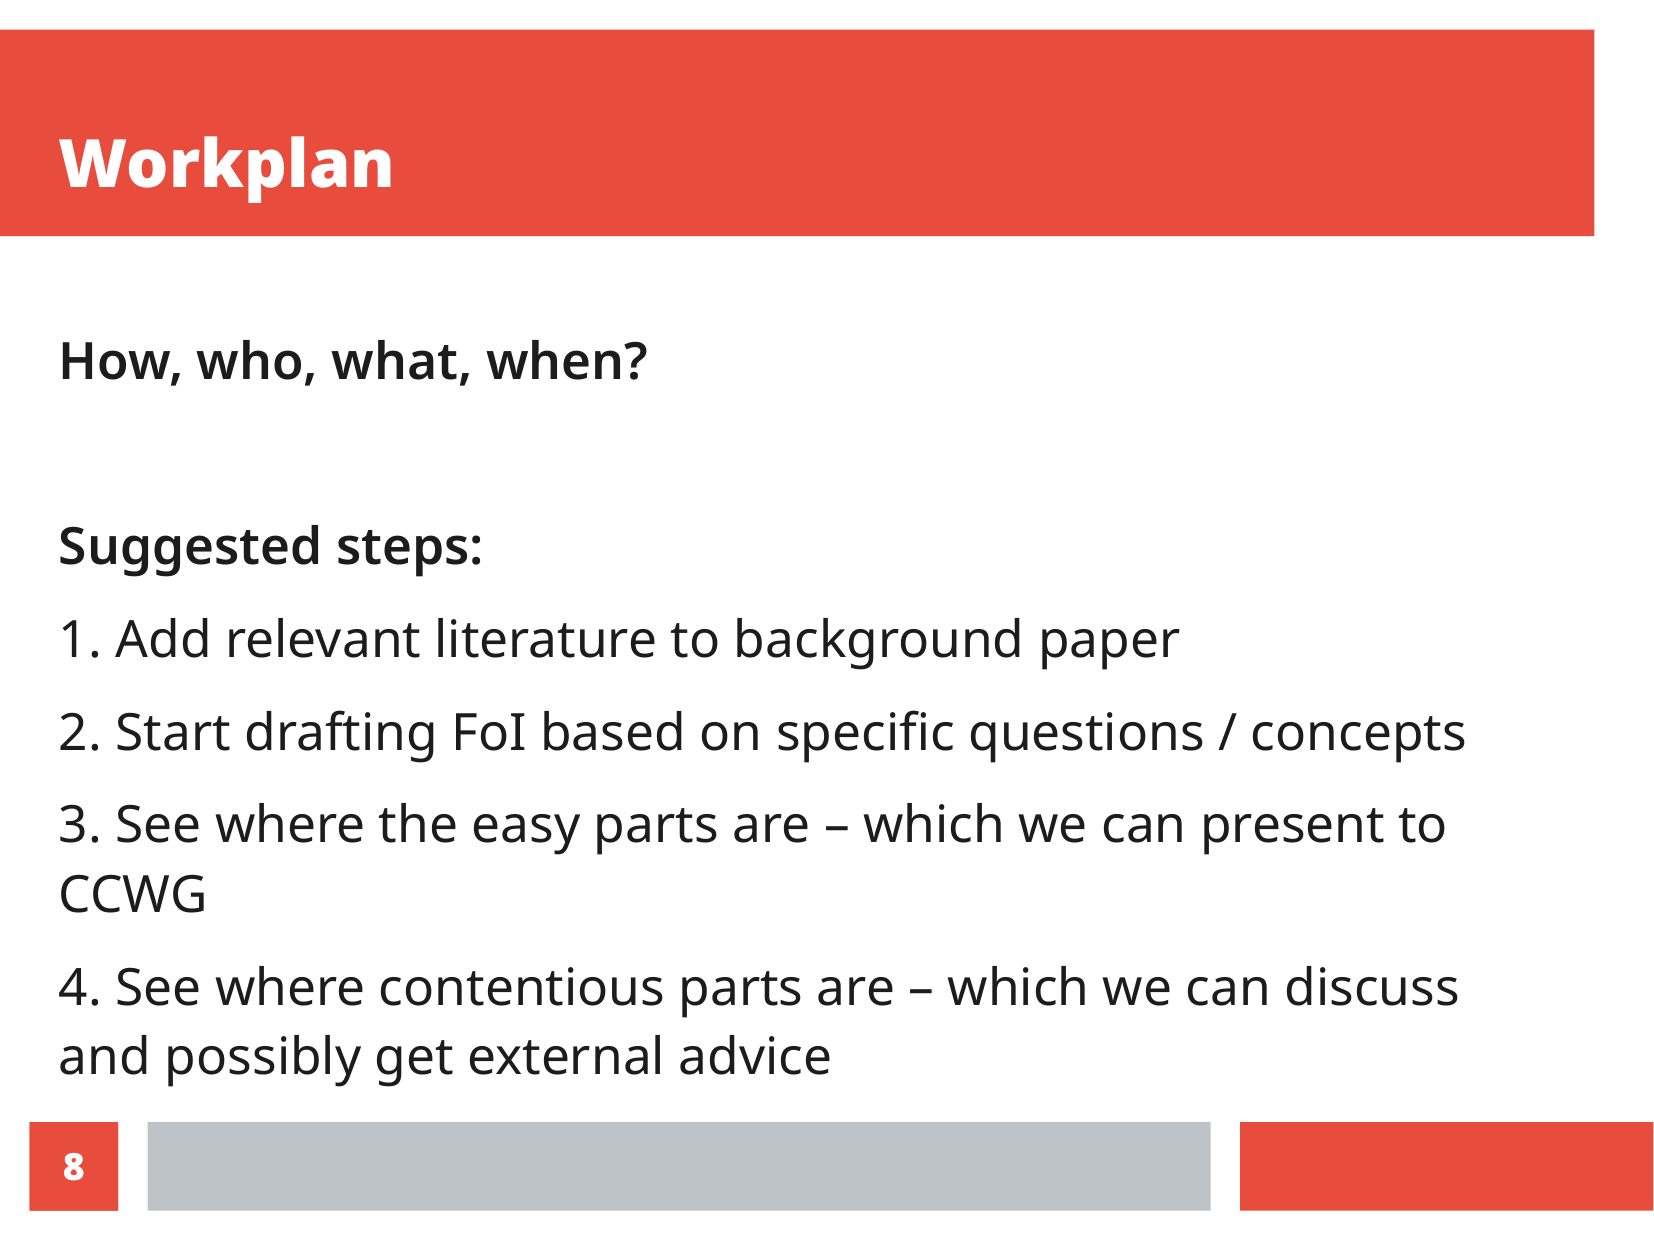

# Workplan
How, who, what, when?
Suggested steps:
1. Add relevant literature to background paper
2. Start drafting FoI based on specific questions / concepts
3. See where the easy parts are – which we can present to CCWG
4. See where contentious parts are – which we can discuss and possibly get external advice
8